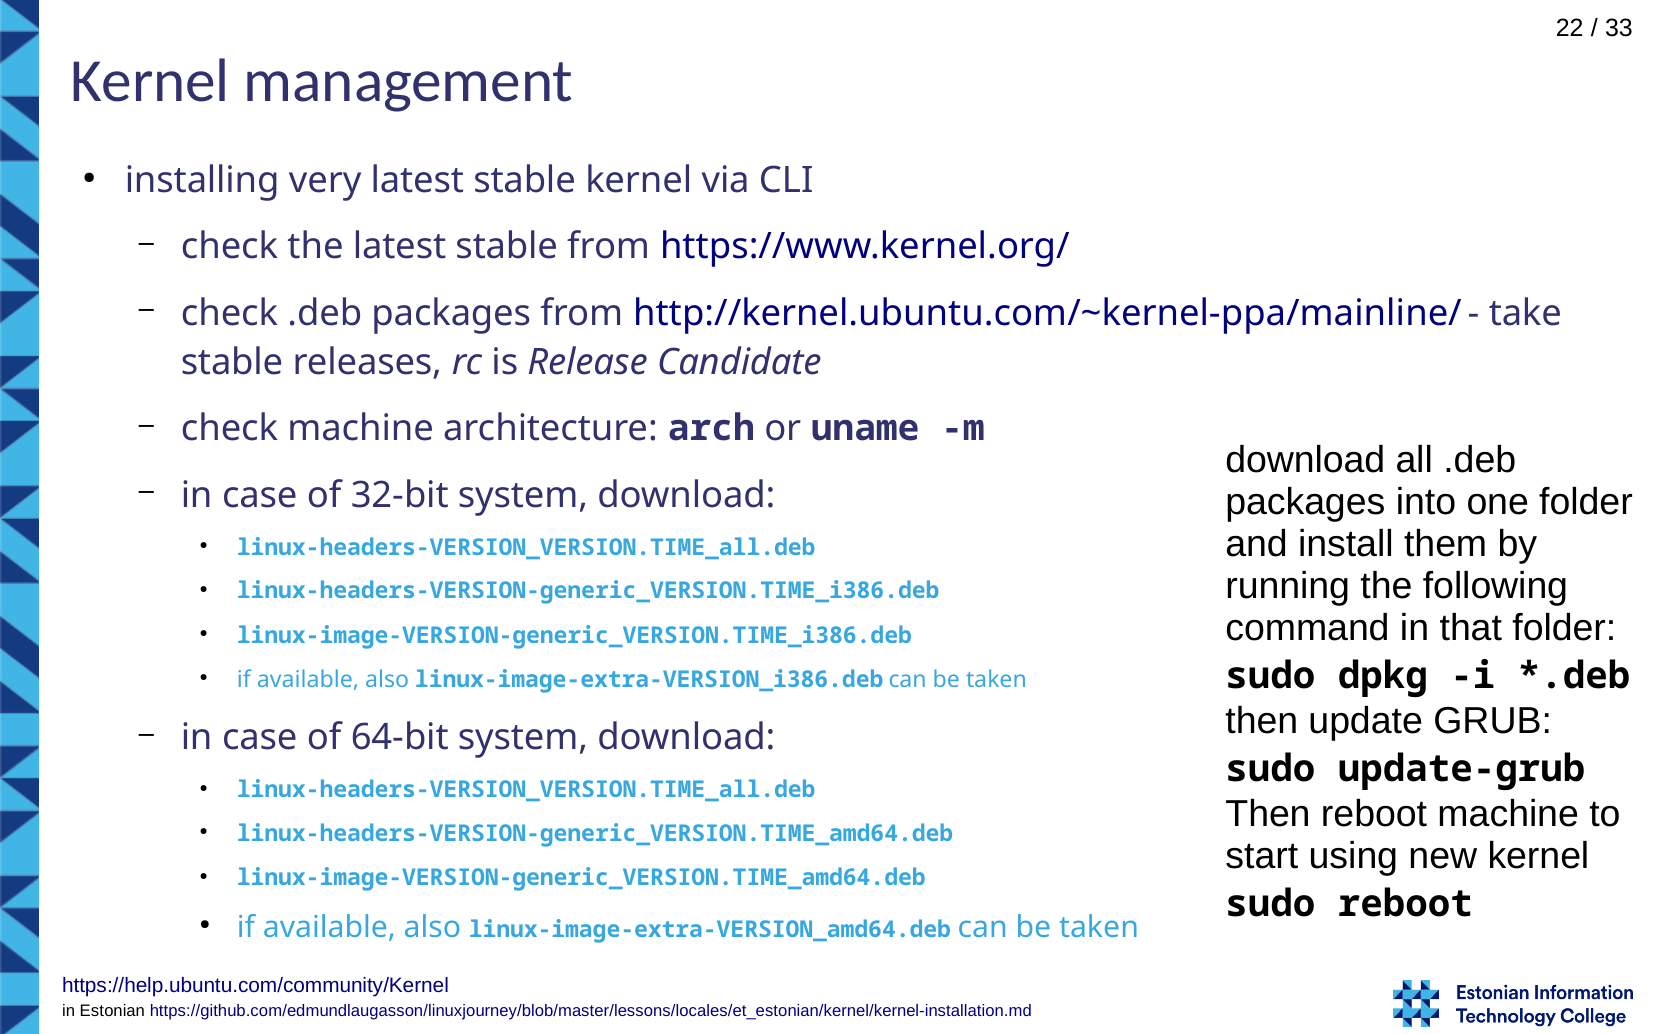

# Kernel management
installing very latest stable kernel via CLI
check the latest stable from https://www.kernel.org/
check .deb packages from http://kernel.ubuntu.com/~kernel-ppa/mainline/ - take stable releases, rc is Release Candidate
check machine architecture: arch or uname -m
in case of 32-bit system, download:
linux-headers-VERSION_VERSION.TIME_all.deb
linux-headers-VERSION-generic_VERSION.TIME_i386.deb
linux-image-VERSION-generic_VERSION.TIME_i386.deb
if available, also linux-image-extra-VERSION_i386.deb can be taken
in case of 64-bit system, download:
linux-headers-VERSION_VERSION.TIME_all.deb
linux-headers-VERSION-generic_VERSION.TIME_amd64.deb
linux-image-VERSION-generic_VERSION.TIME_amd64.deb
if available, also linux-image-extra-VERSION_amd64.deb can be taken
download all .deb packages into one folder and install them by running the following command in that folder:
sudo dpkg -i *.deb
then update GRUB:
sudo update-grub
Then reboot machine to start using new kernel
sudo reboot
https://help.ubuntu.com/community/Kernel
in Estonian https://github.com/edmundlaugasson/linuxjourney/blob/master/lessons/locales/et_estonian/kernel/kernel-installation.md